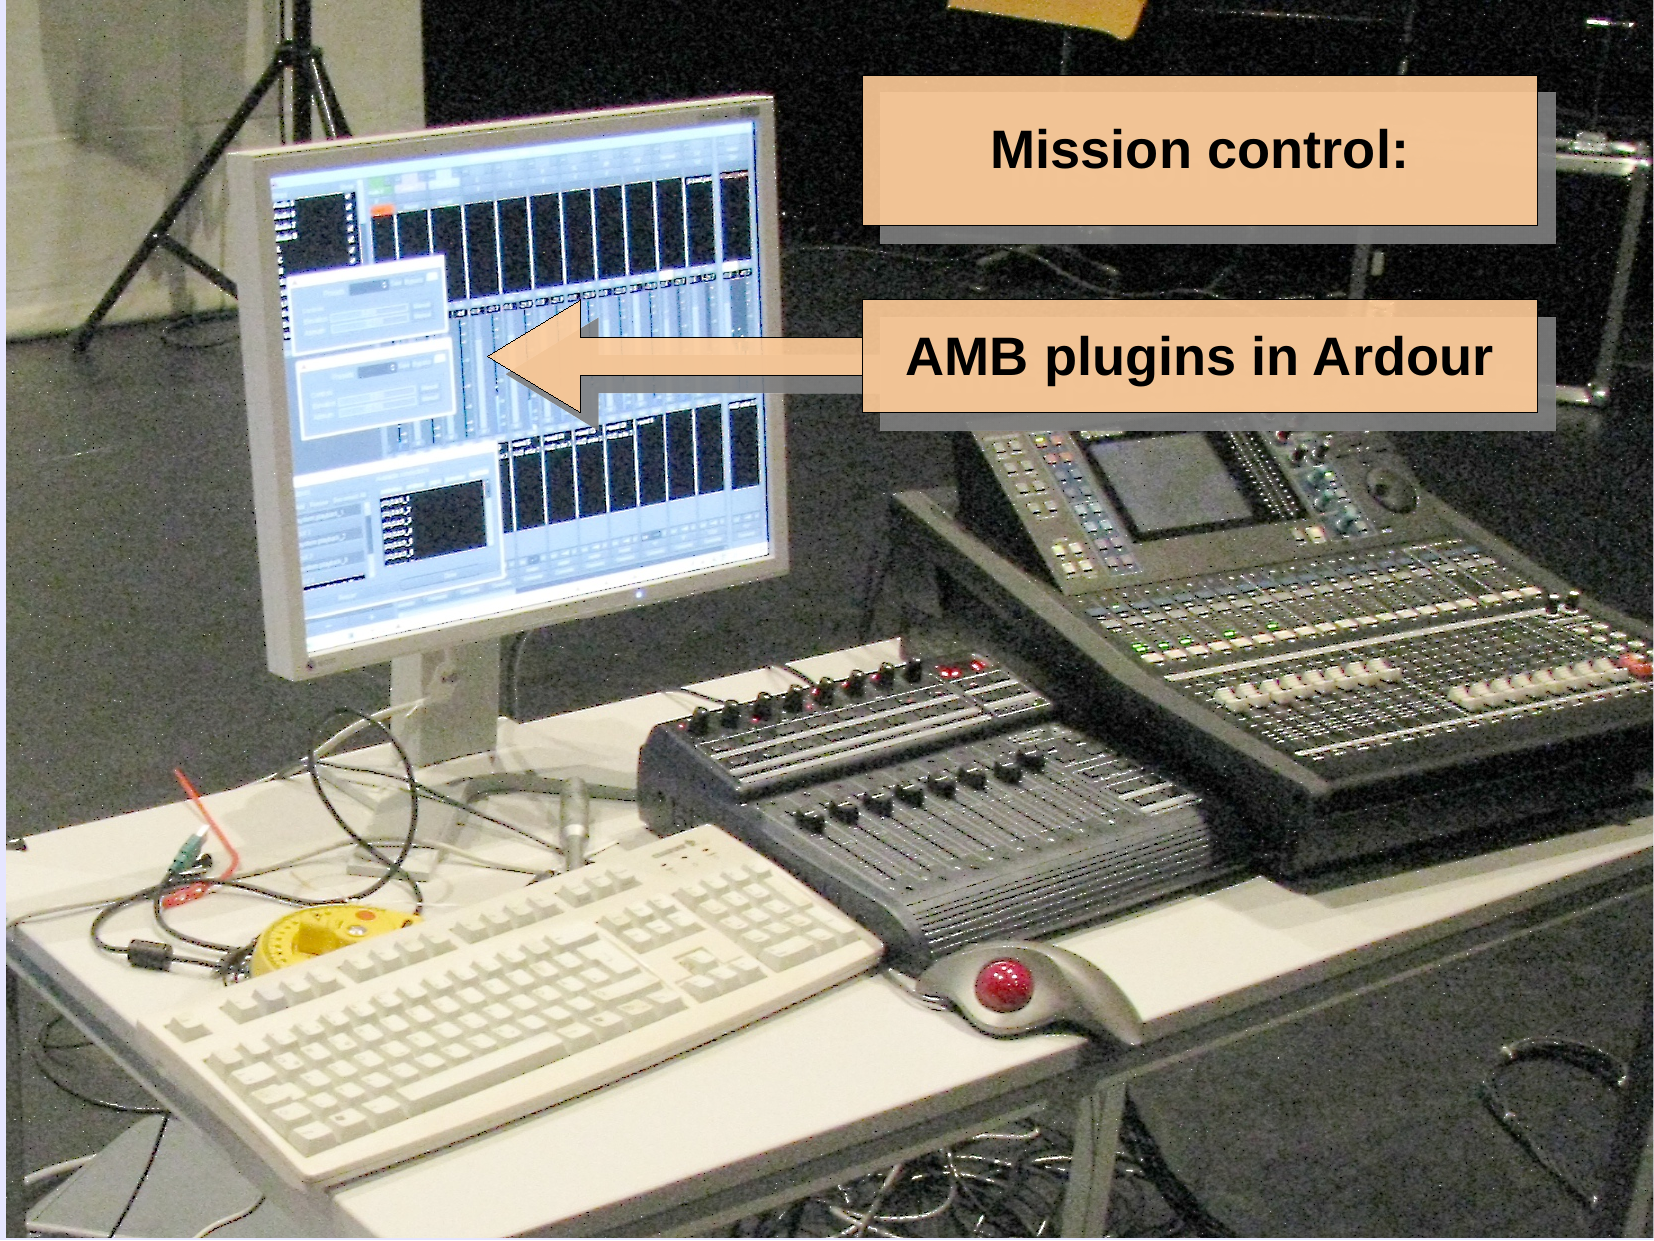

#
Mission control:
AMB plugins in Ardour